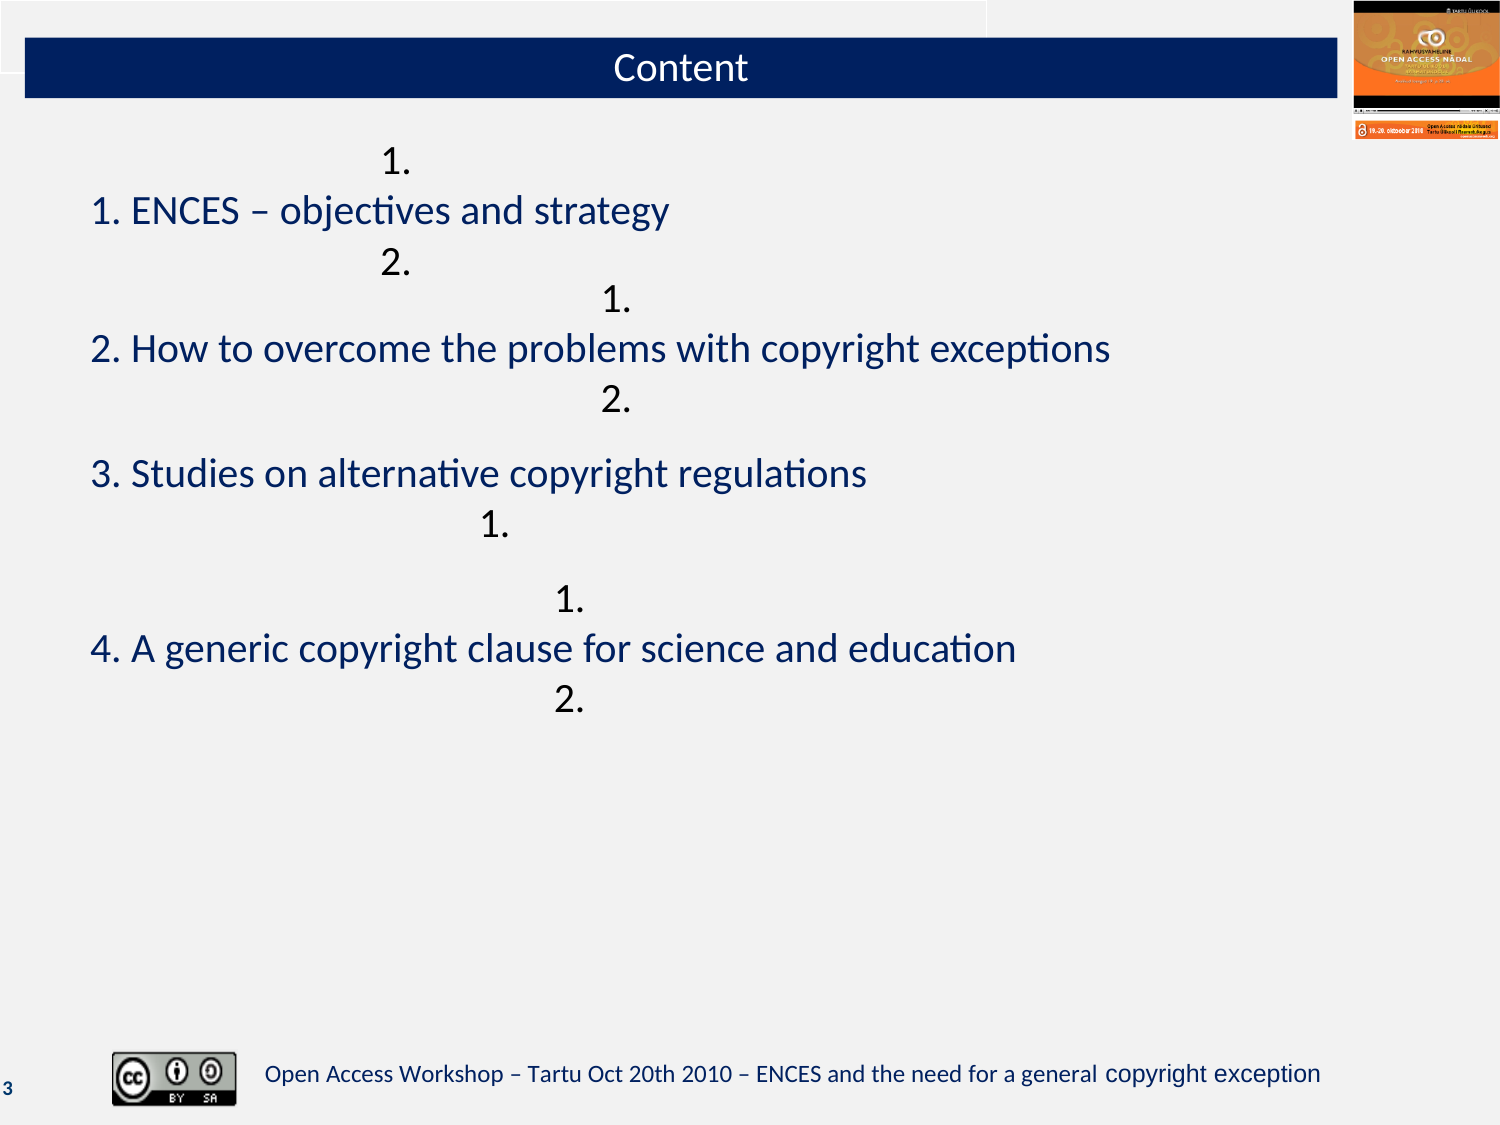

Content
1. ENCES – objectives and strategy
2. How to overcome the problems with copyright exceptions
3. Studies on alternative copyright regulations
4. A generic copyright clause for science and education